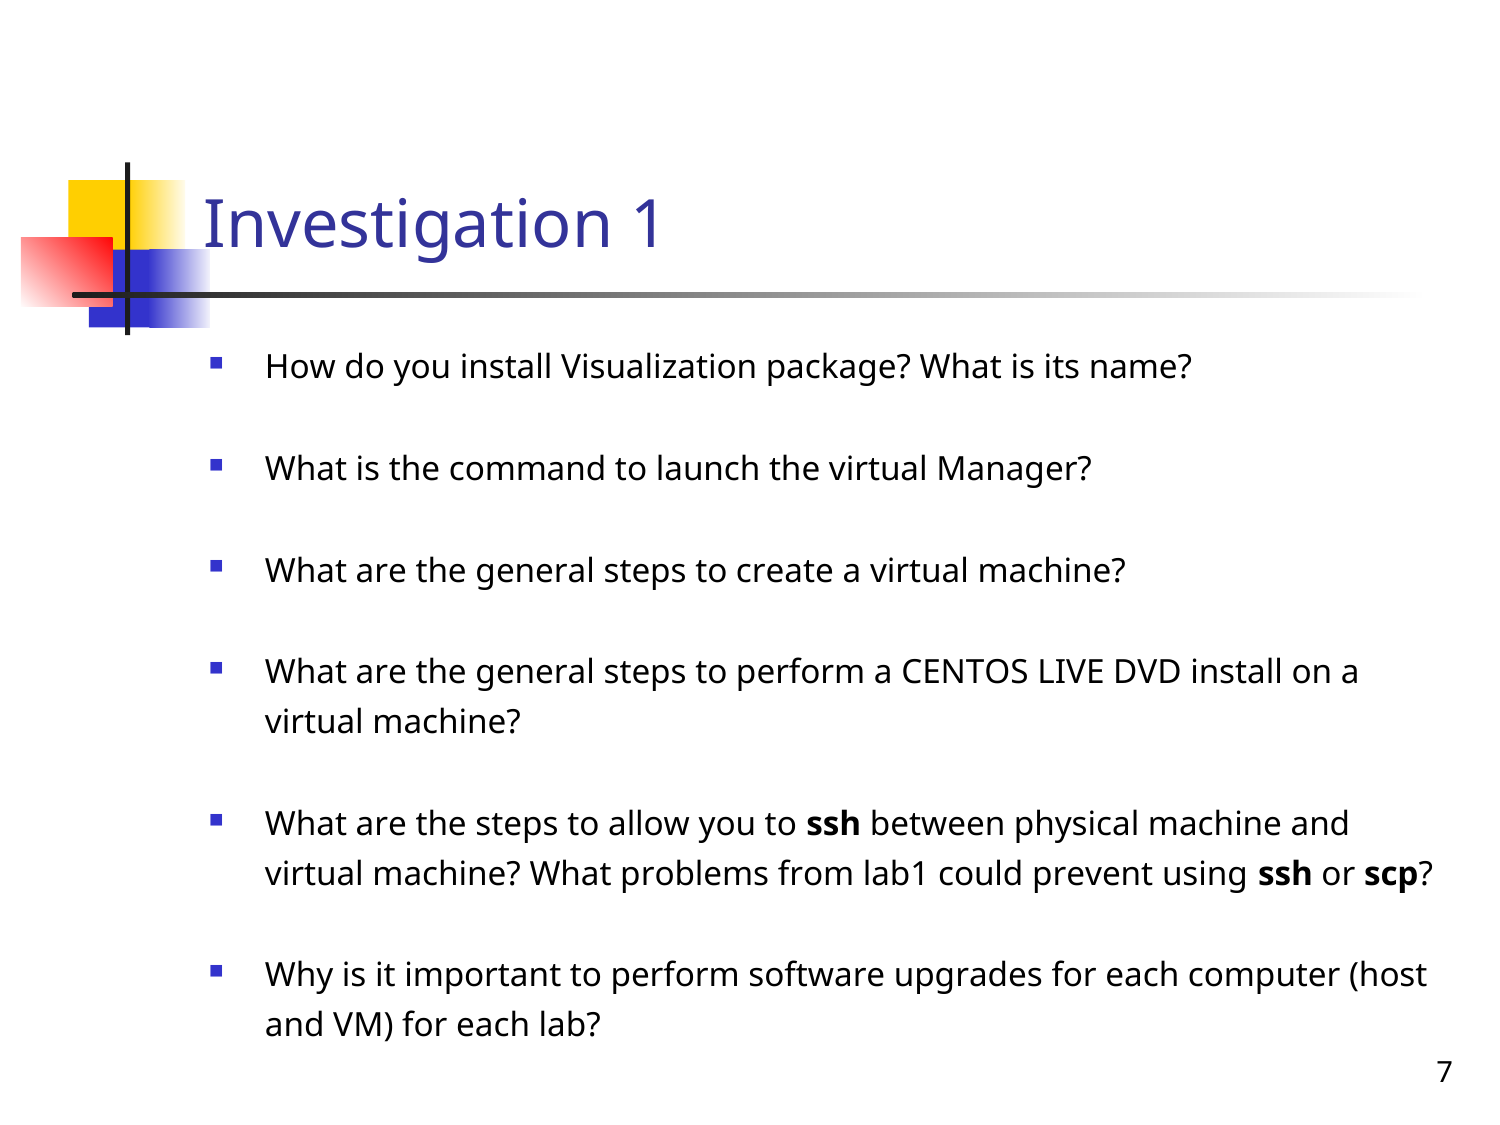

# Investigation 1
How do you install Visualization package? What is its name?
What is the command to launch the virtual Manager?
What are the general steps to create a virtual machine?
What are the general steps to perform a CENTOS LIVE DVD install on a virtual machine?
What are the steps to allow you to ssh between physical machine and virtual machine? What problems from lab1 could prevent using ssh or scp?
Why is it important to perform software upgrades for each computer (host and VM) for each lab?
7